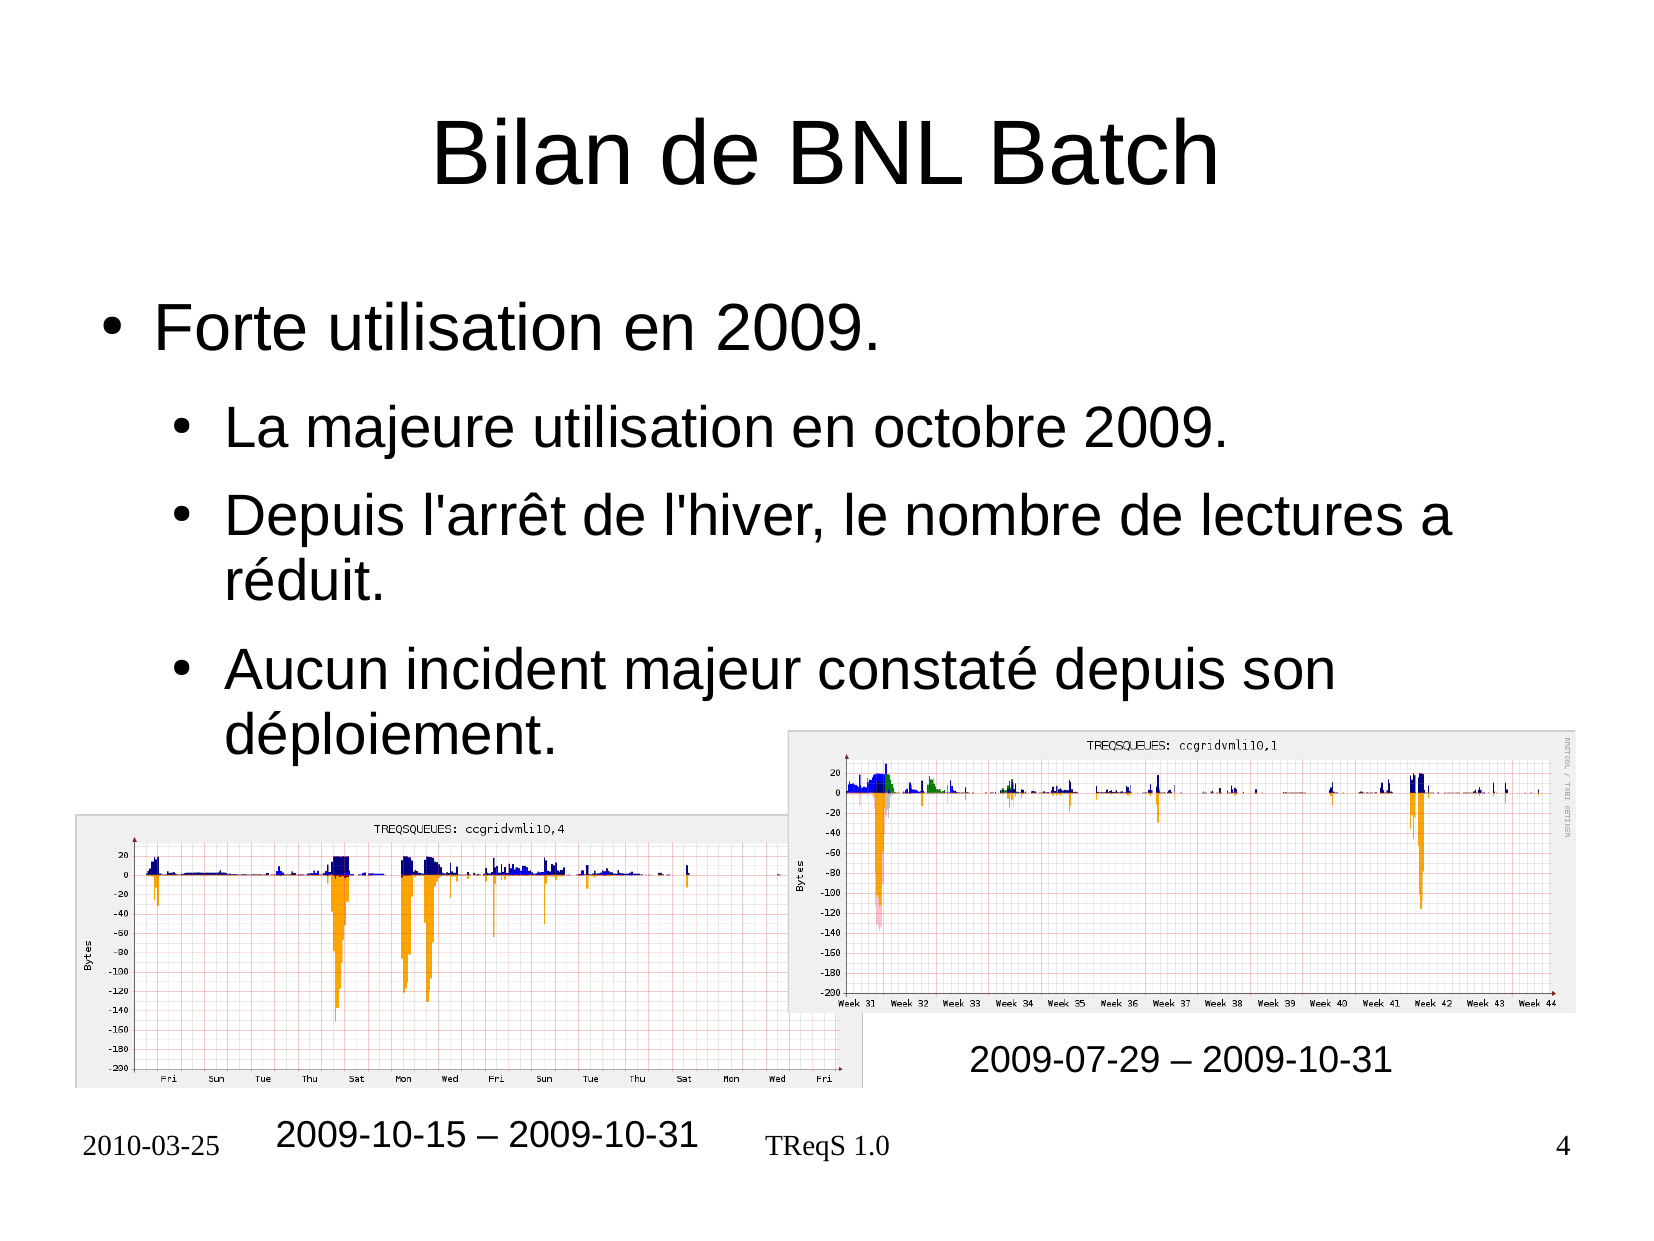

# Bilan de BNL Batch
Forte utilisation en 2009.
La majeure utilisation en octobre 2009.
Depuis l'arrêt de l'hiver, le nombre de lectures a réduit.
Aucun incident majeur constaté depuis son déploiement.
2009-07-29 – 2009-10-31
2009-10-15 – 2009-10-31
2010-03-25
TReqS 1.0
4